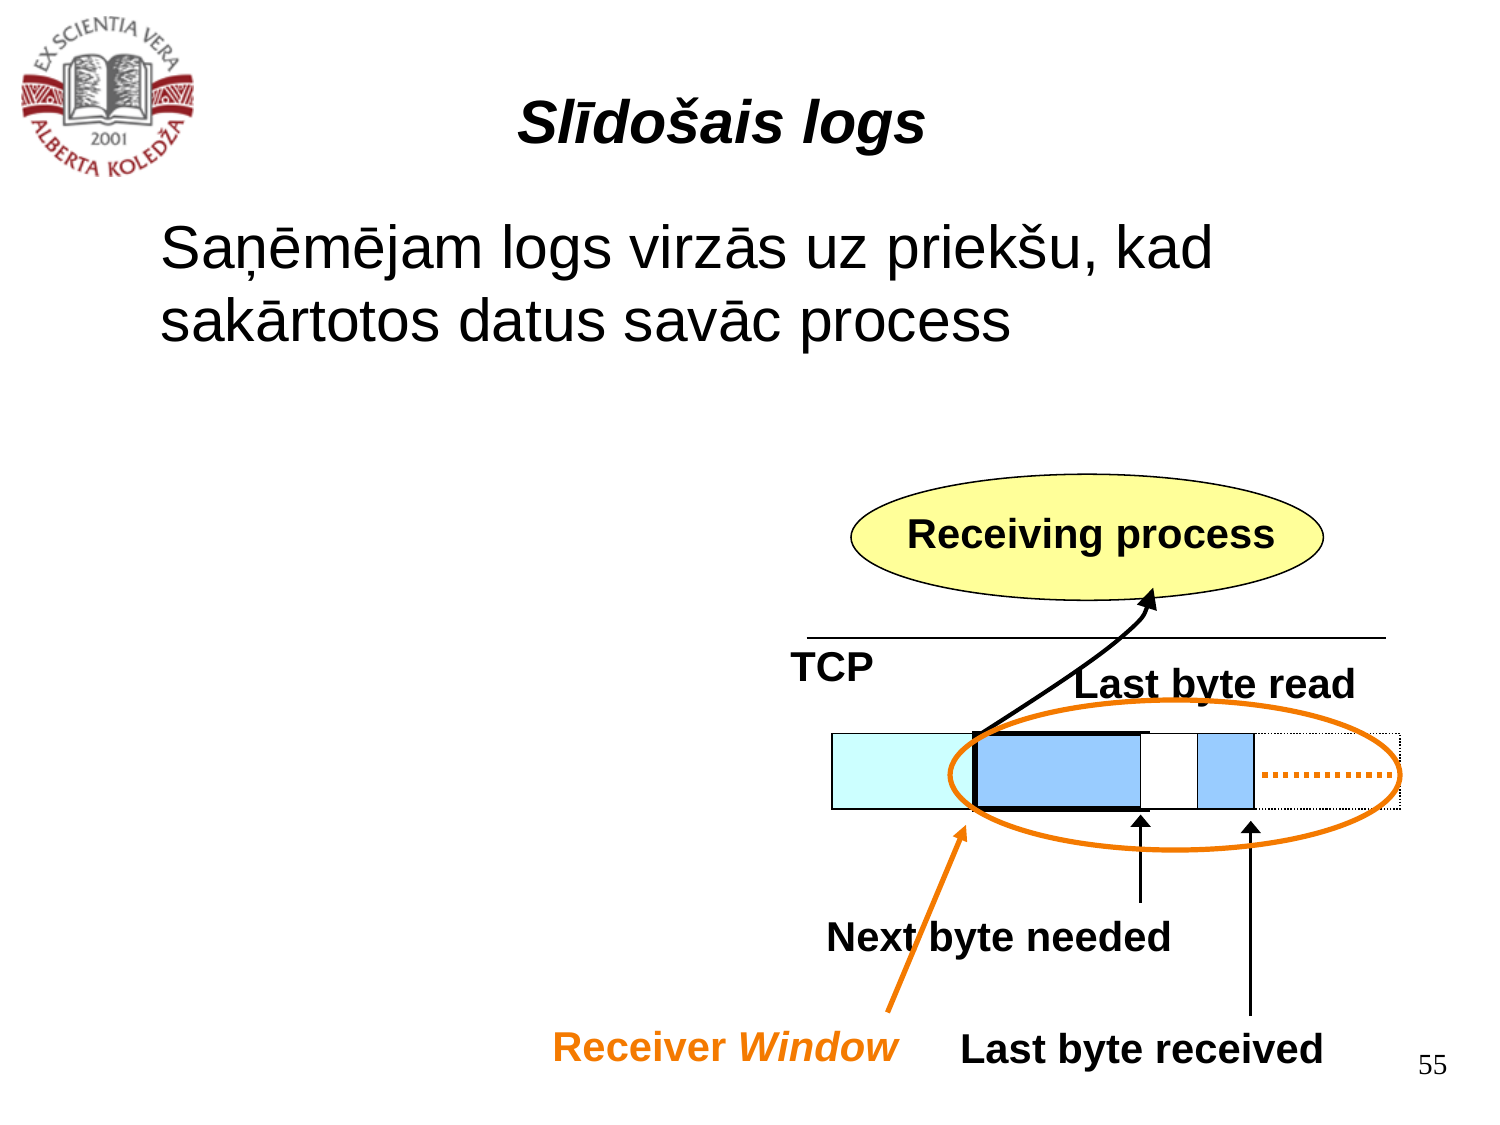

# Slīdošais logs
Saņēmējam logs virzās uz priekšu, kad sakārtotos datus savāc process
Receiving process
TCP
Last byte read
Next byte needed
Receiver Window
Last byte received